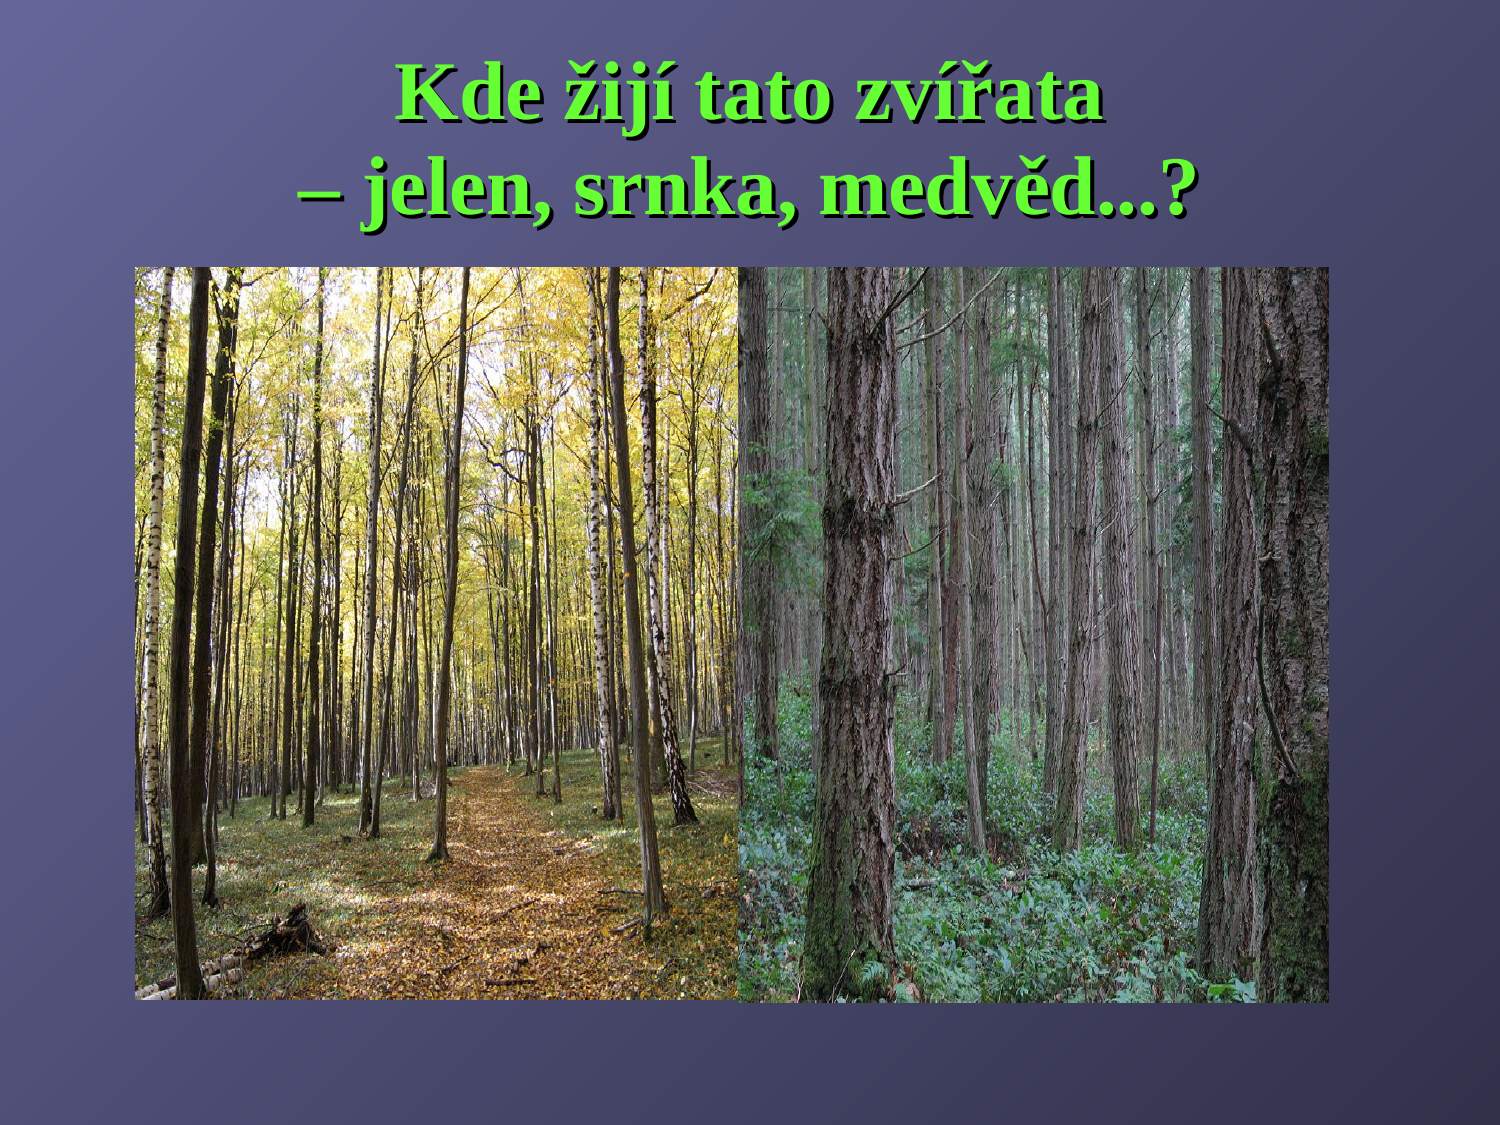

# Kde žijí tato zvířata ‒ jelen, srnka, medvěd...?